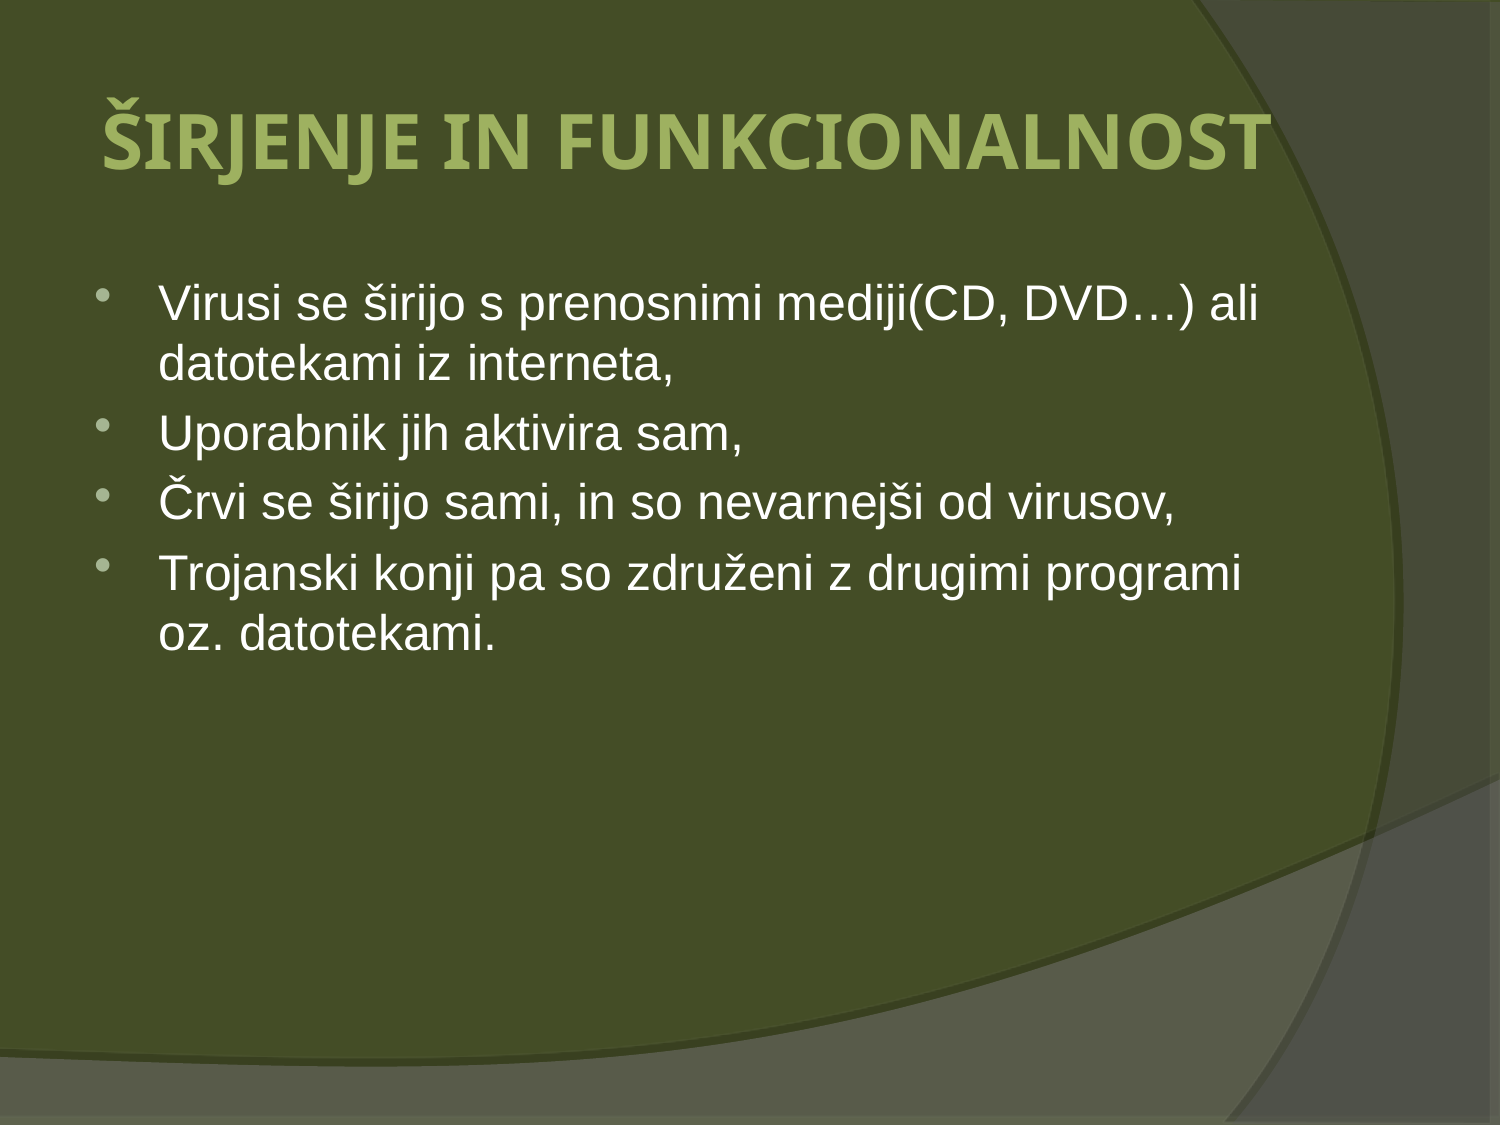

# ŠIRJENJE IN FUNKCIONALNOST
Virusi se širijo s prenosnimi mediji(CD, DVD…) ali datotekami iz interneta,
Uporabnik jih aktivira sam,
Črvi se širijo sami, in so nevarnejši od virusov,
Trojanski konji pa so združeni z drugimi programi oz. datotekami.